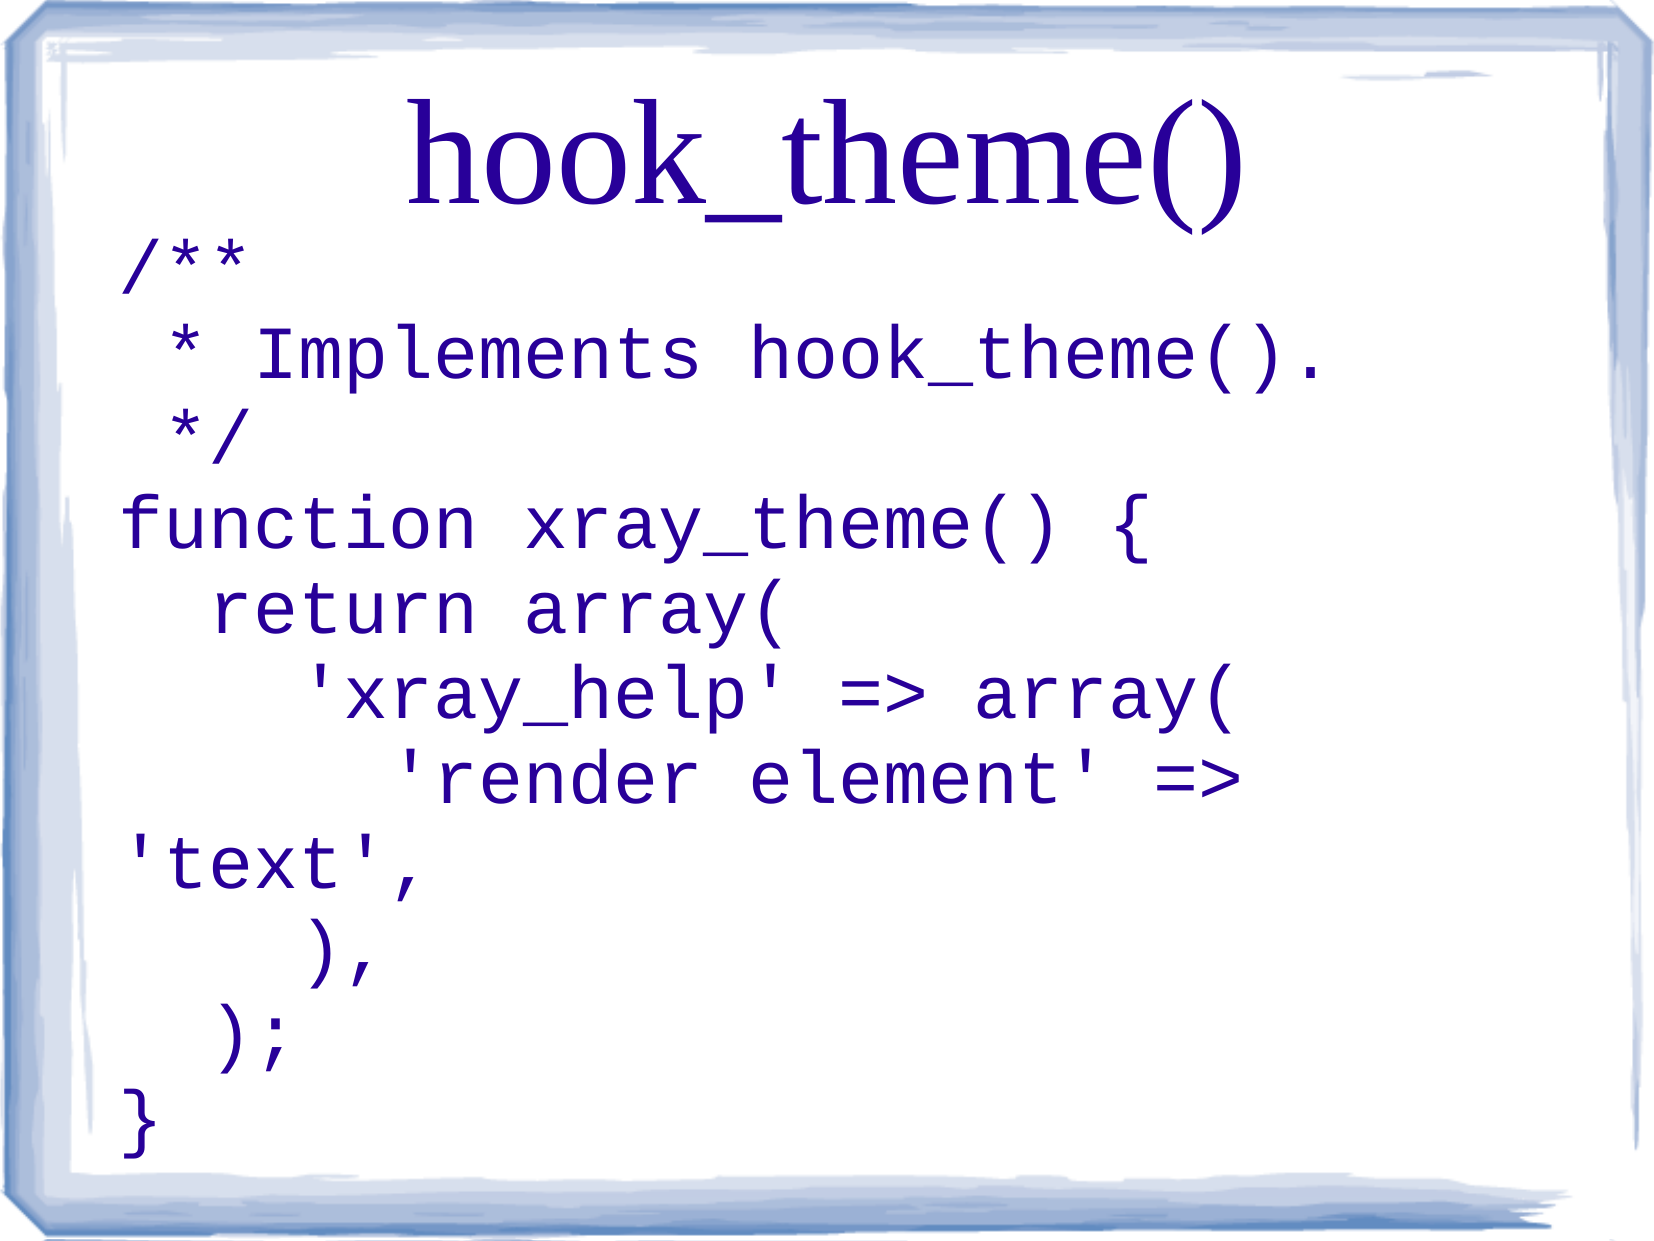

# hook_theme()
/**
 * Implements hook_theme().
 */
function xray_theme() {
 return array(
 'xray_help' => array(
 'render element' => 'text',
 ),
 );
}